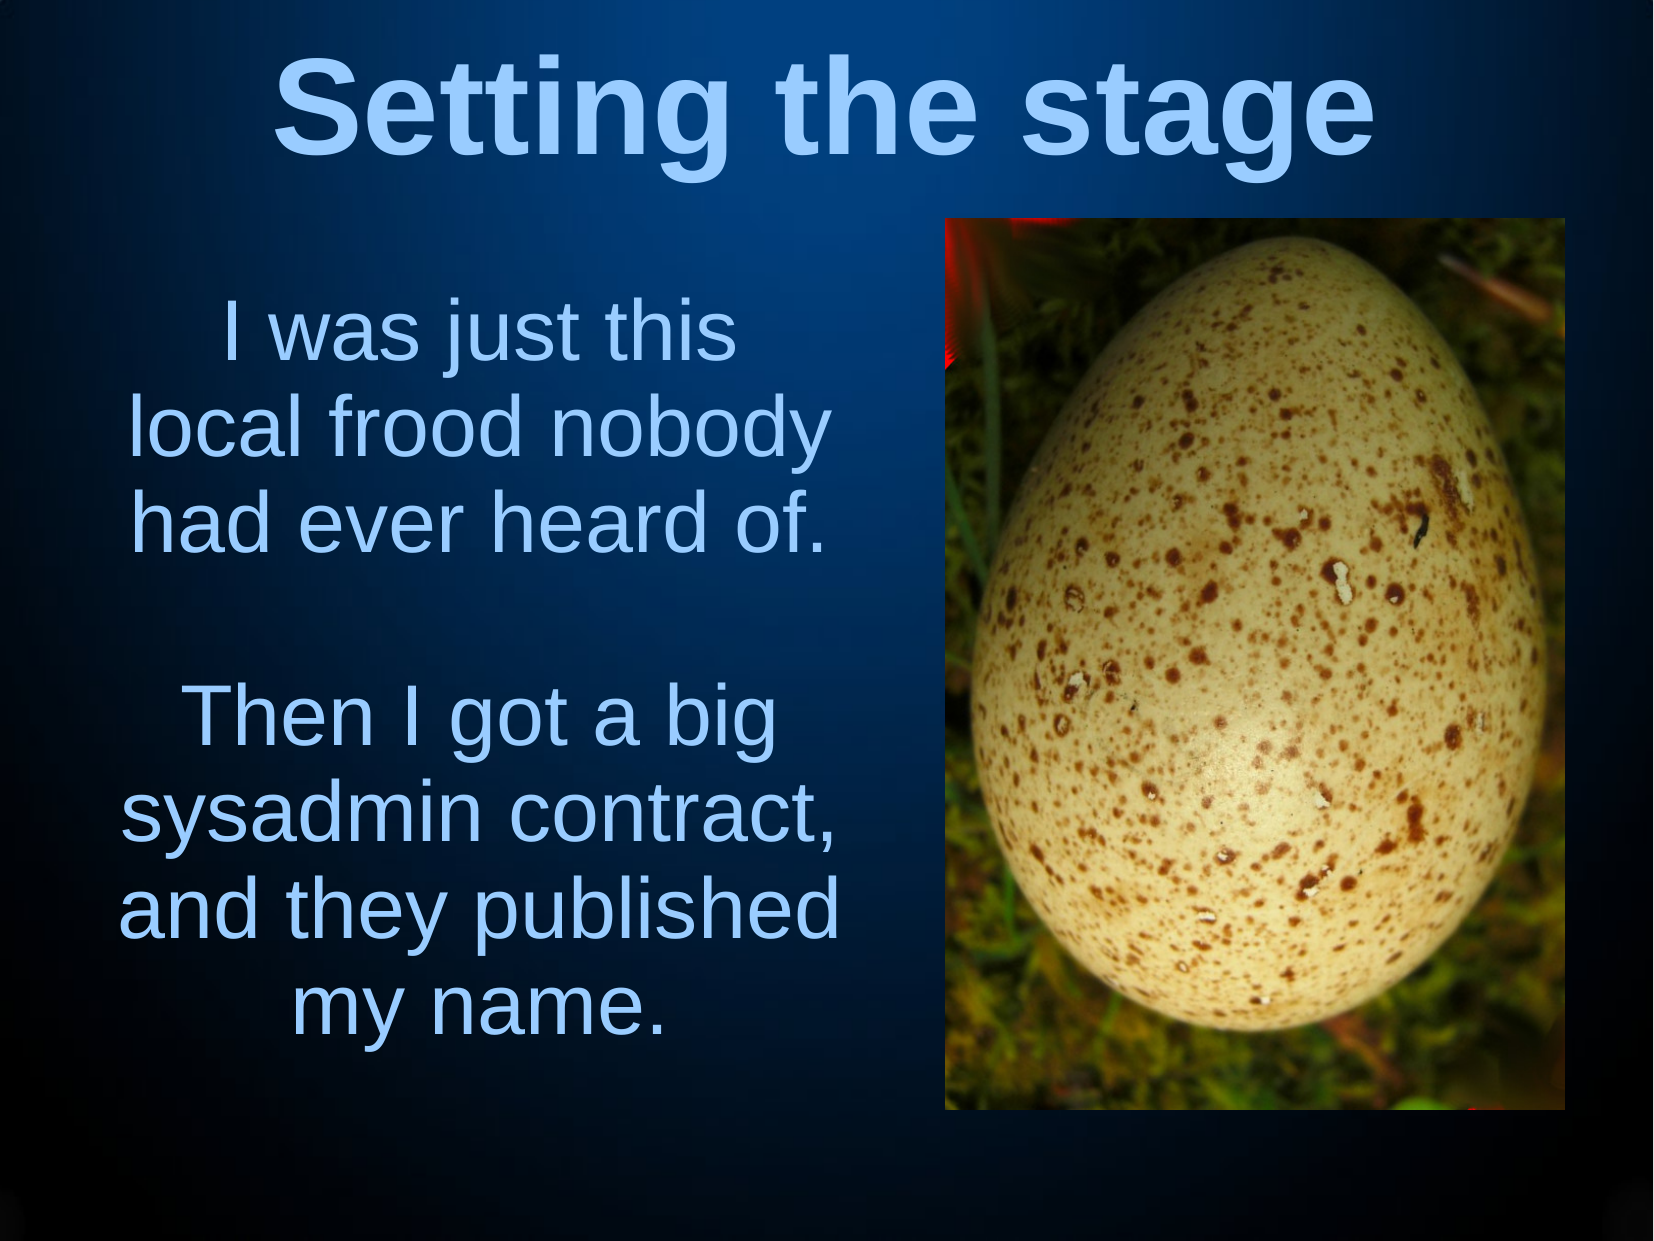

# Setting the stage
I was just this
local frood nobody had ever heard of.
Then I got a big sysadmin contract, and they published my name.